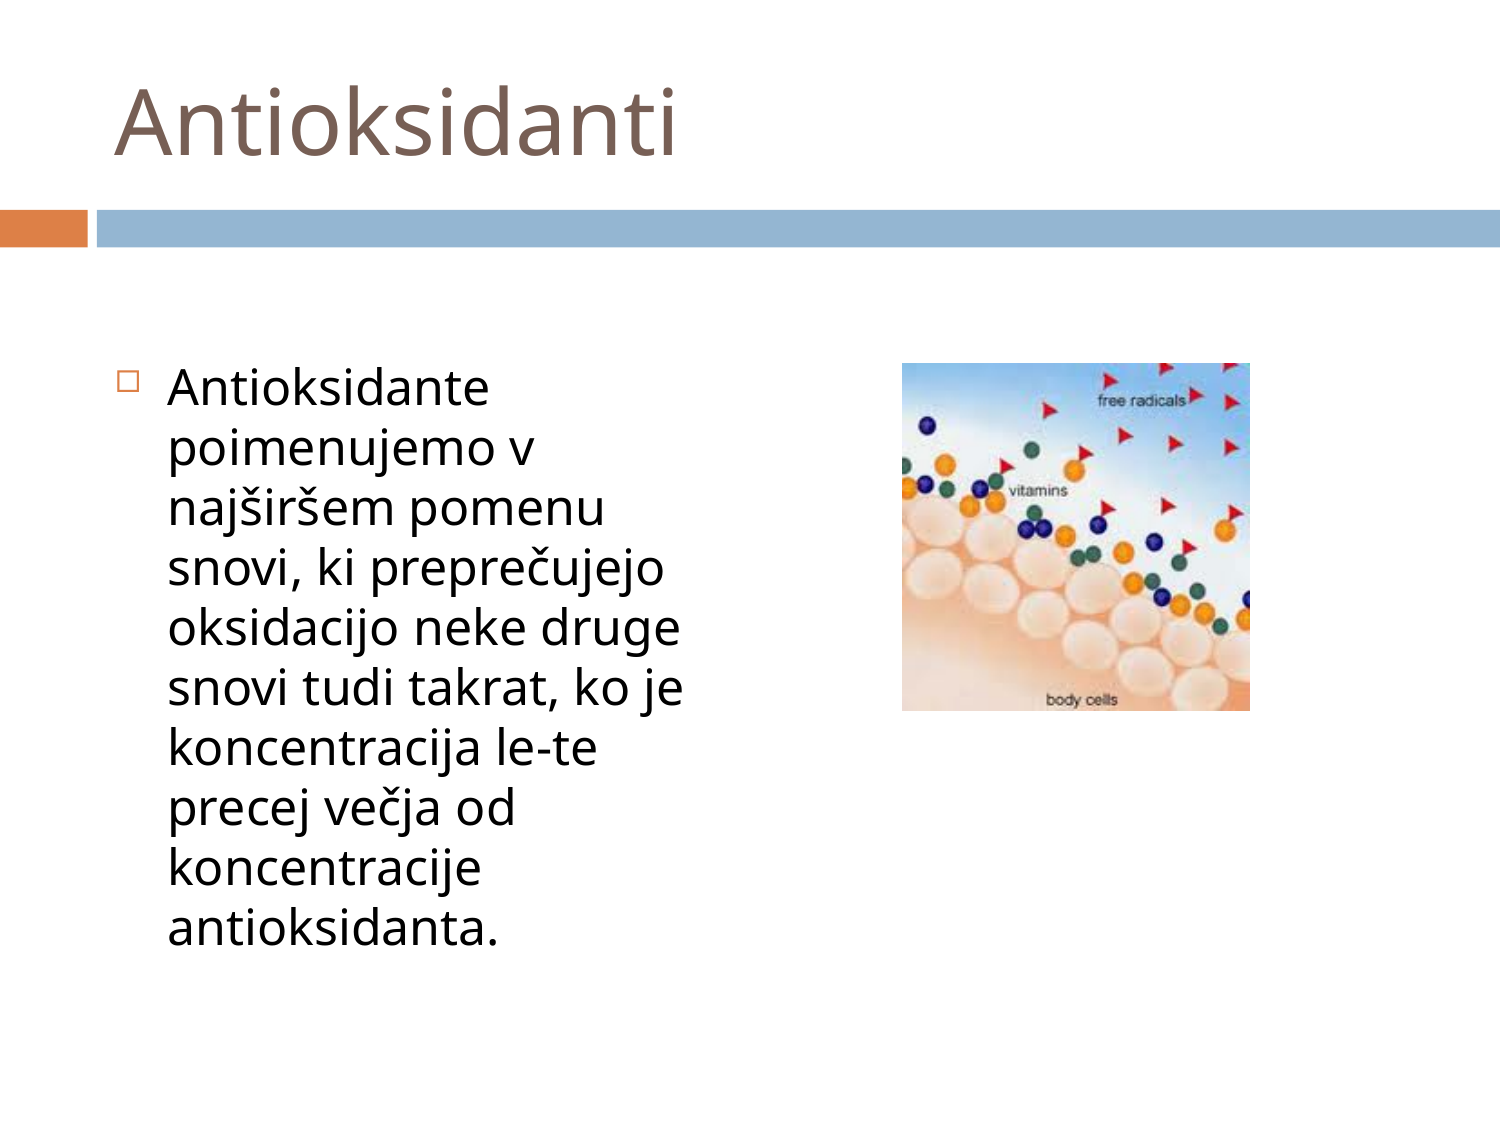

# Antioksidanti
Antioksidante poimenujemo v najširšem pomenu snovi, ki preprečujejo oksidacijo neke druge snovi tudi takrat, ko je koncentracija le-te precej večja od koncentracije antioksidanta.